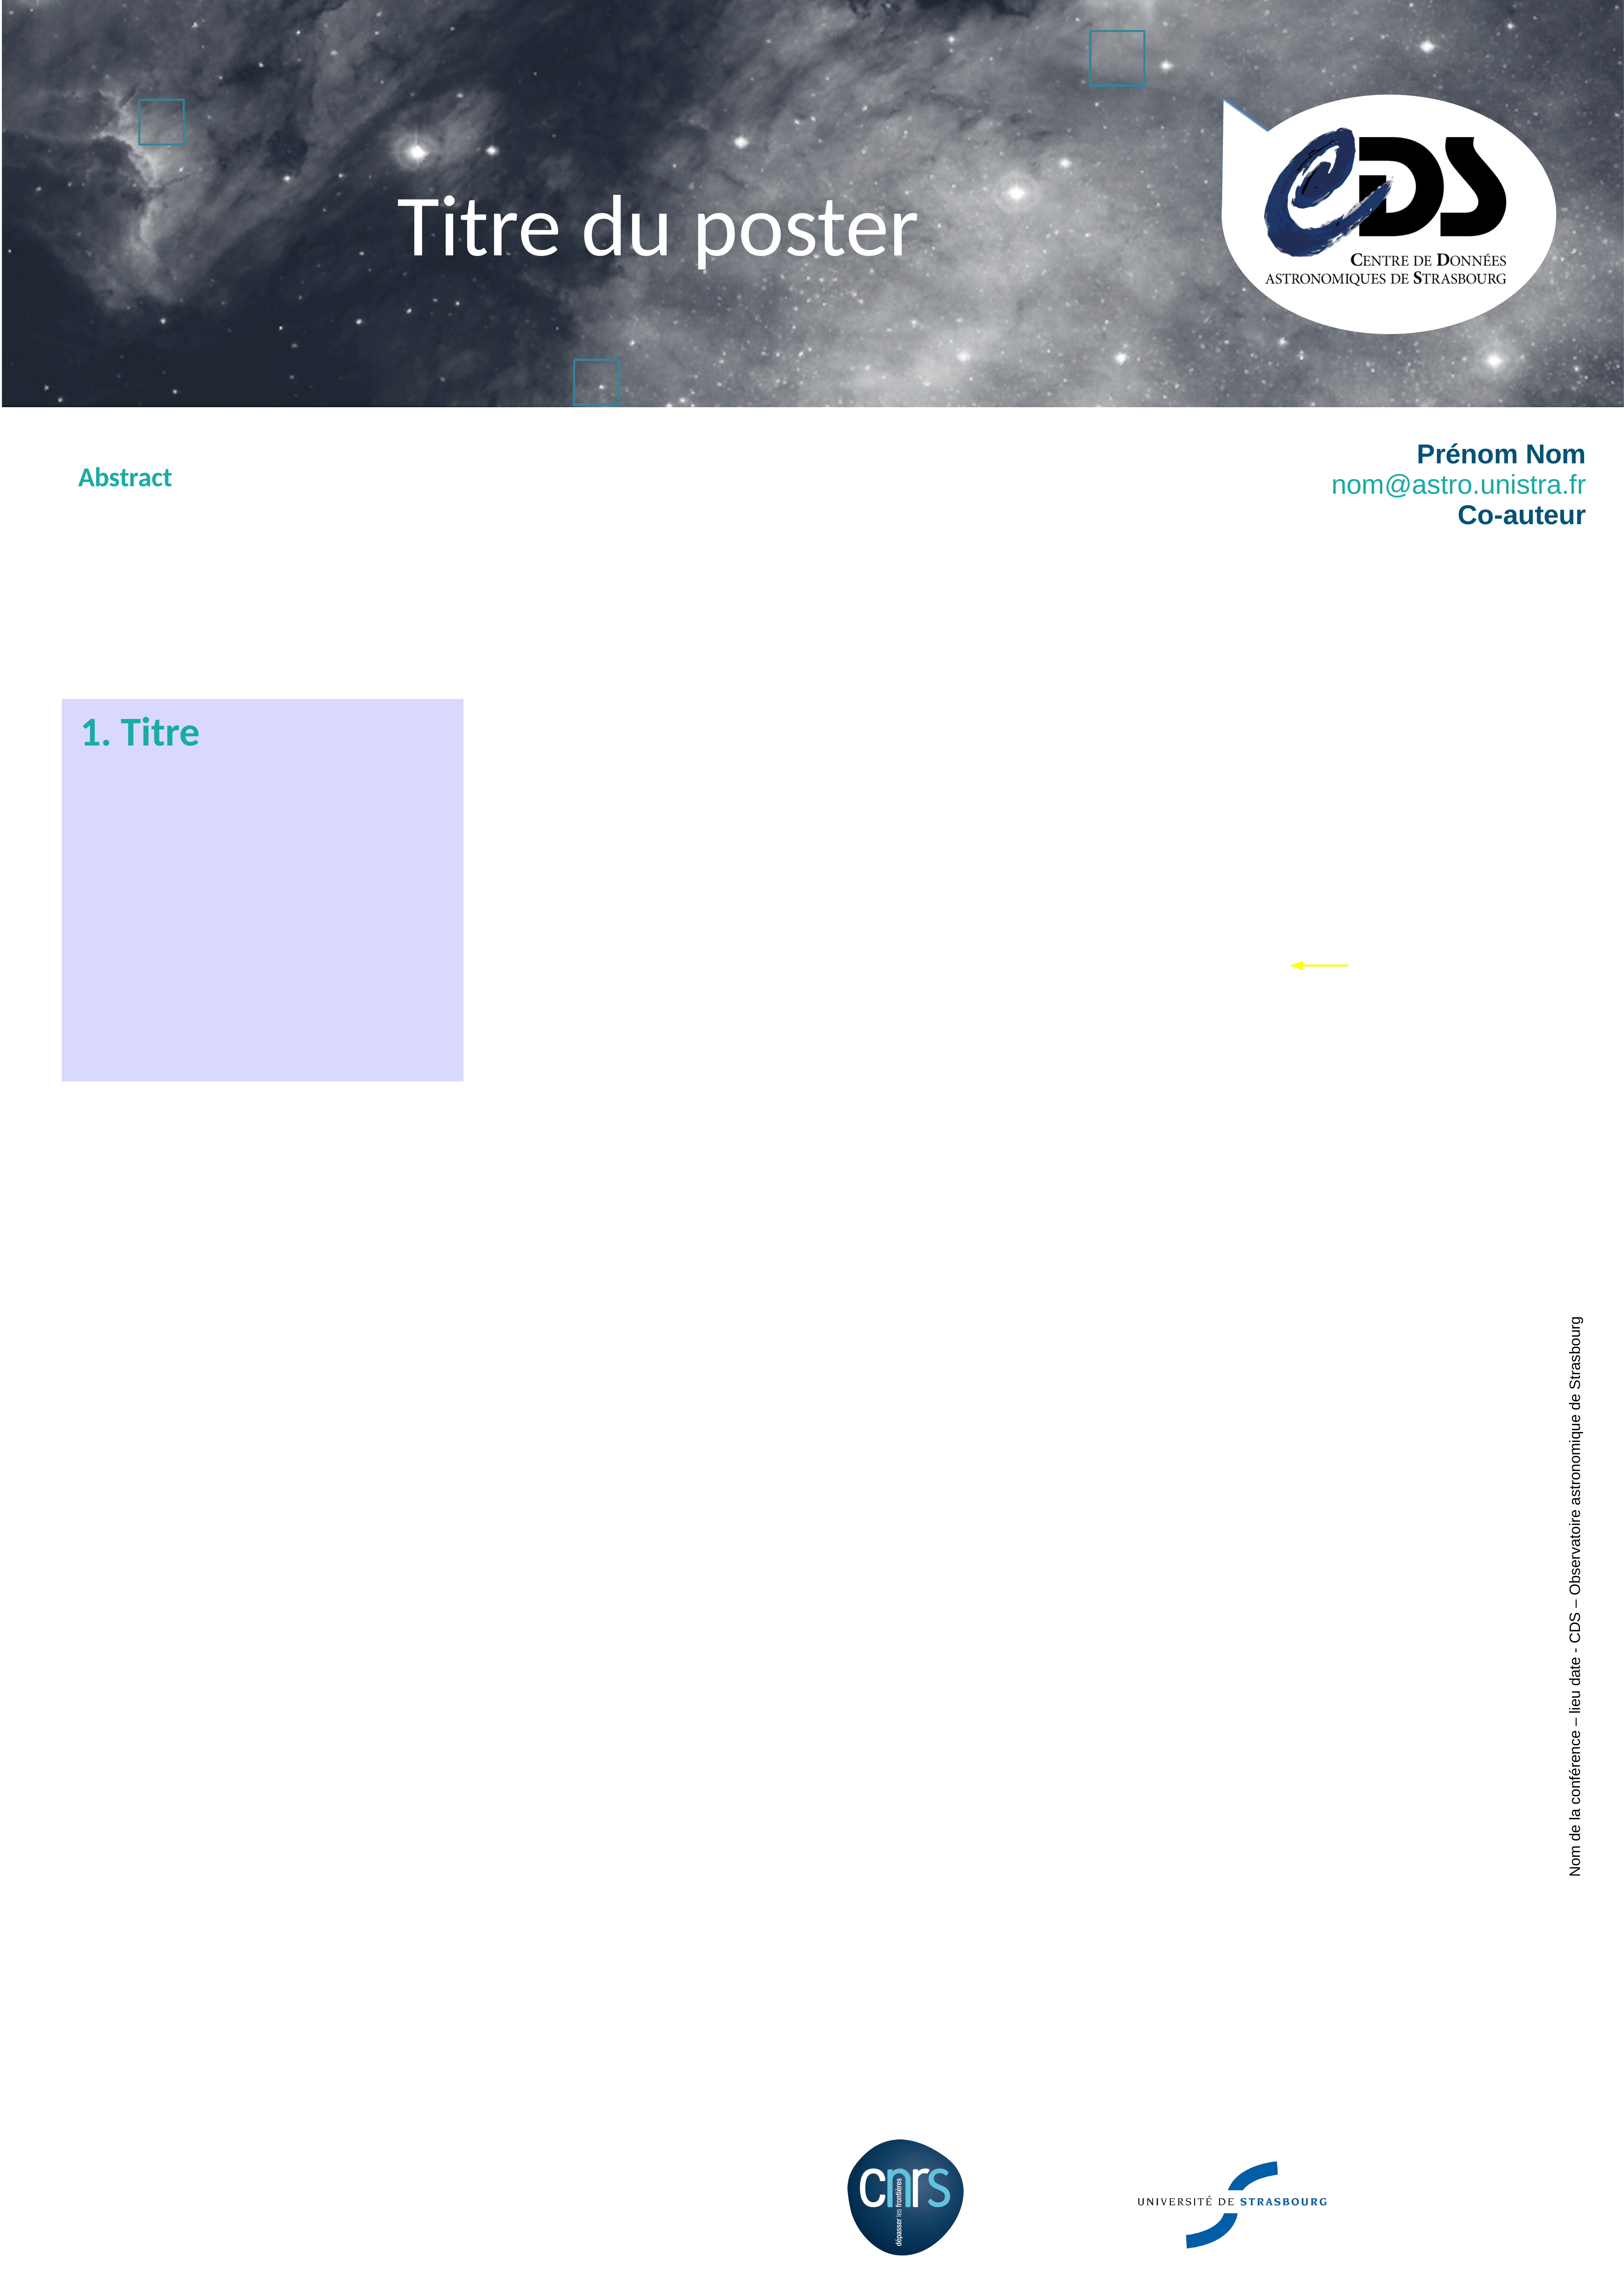

Titre du poster
Prénom Nom
nom@astro.unistra.fr
Co-auteur
Abstract
1. Titre